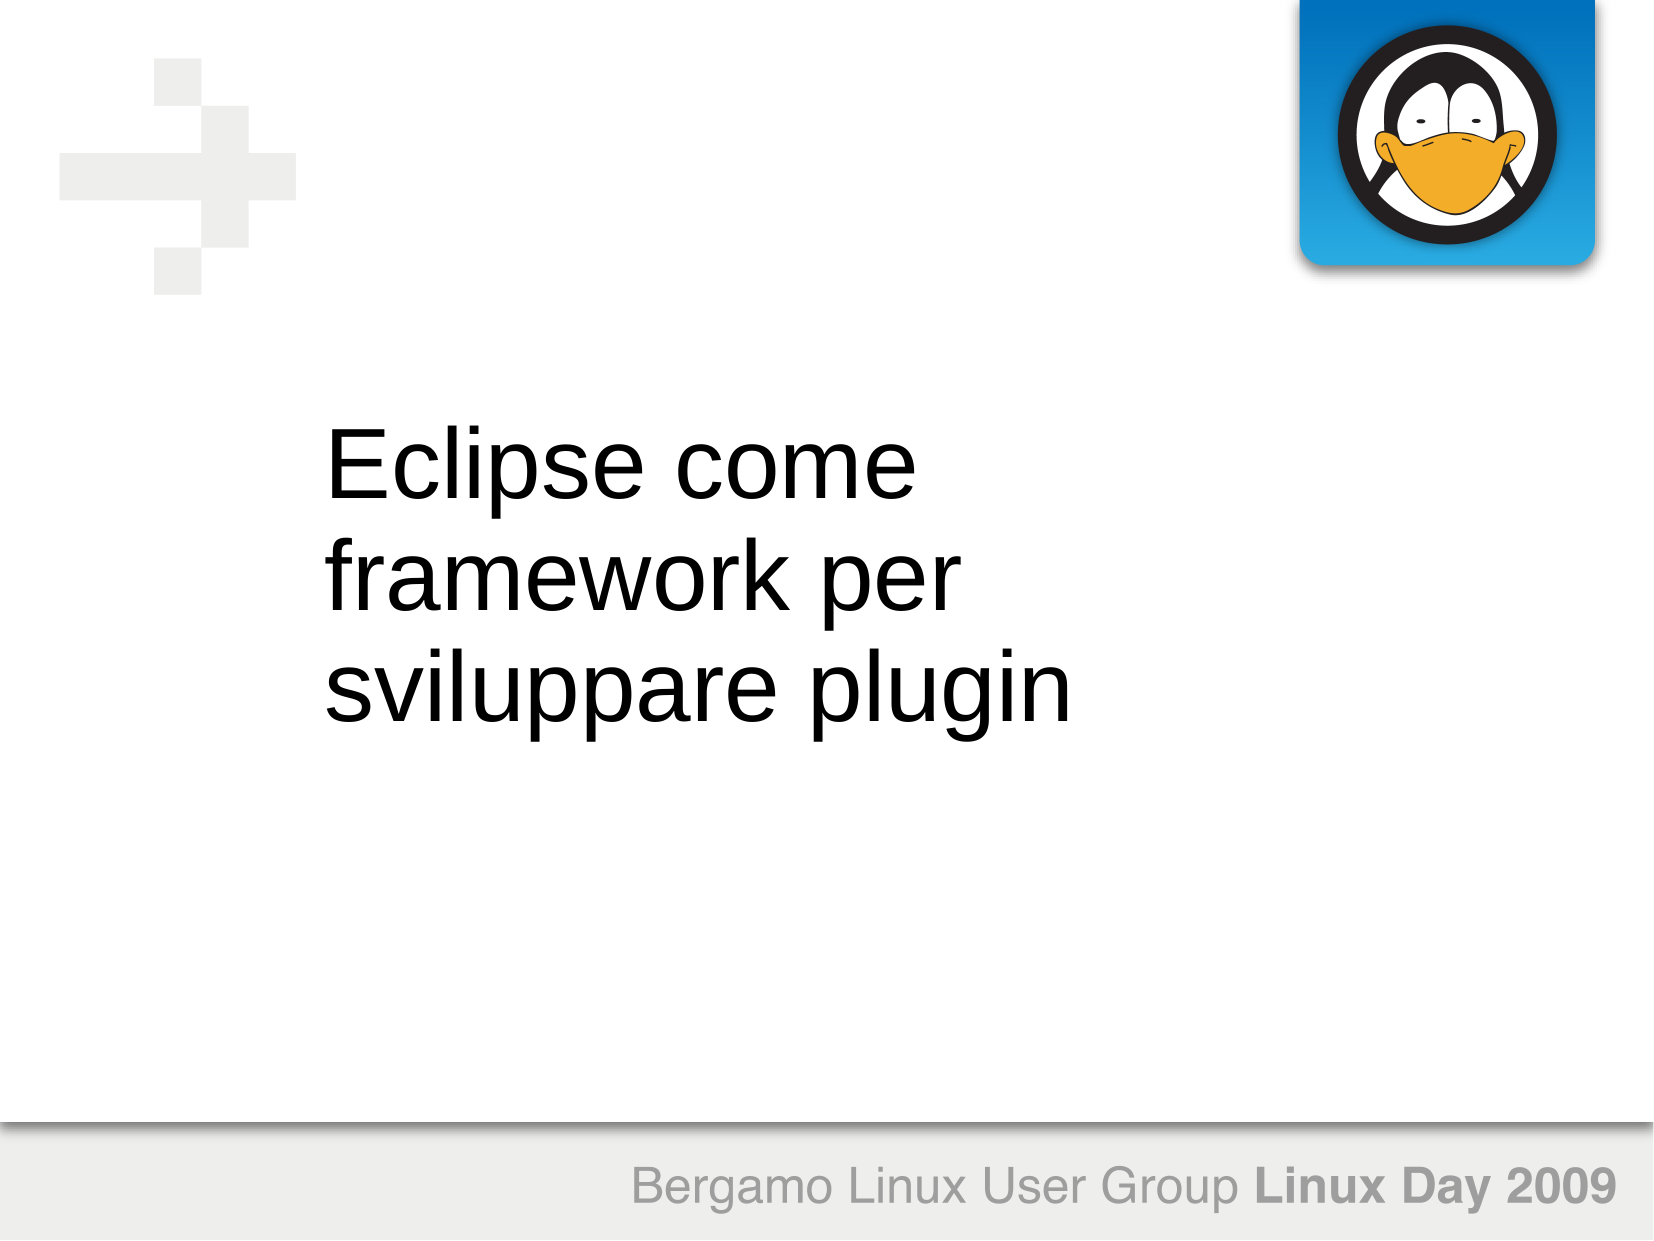

# Eclipse come framework per sviluppare plugin